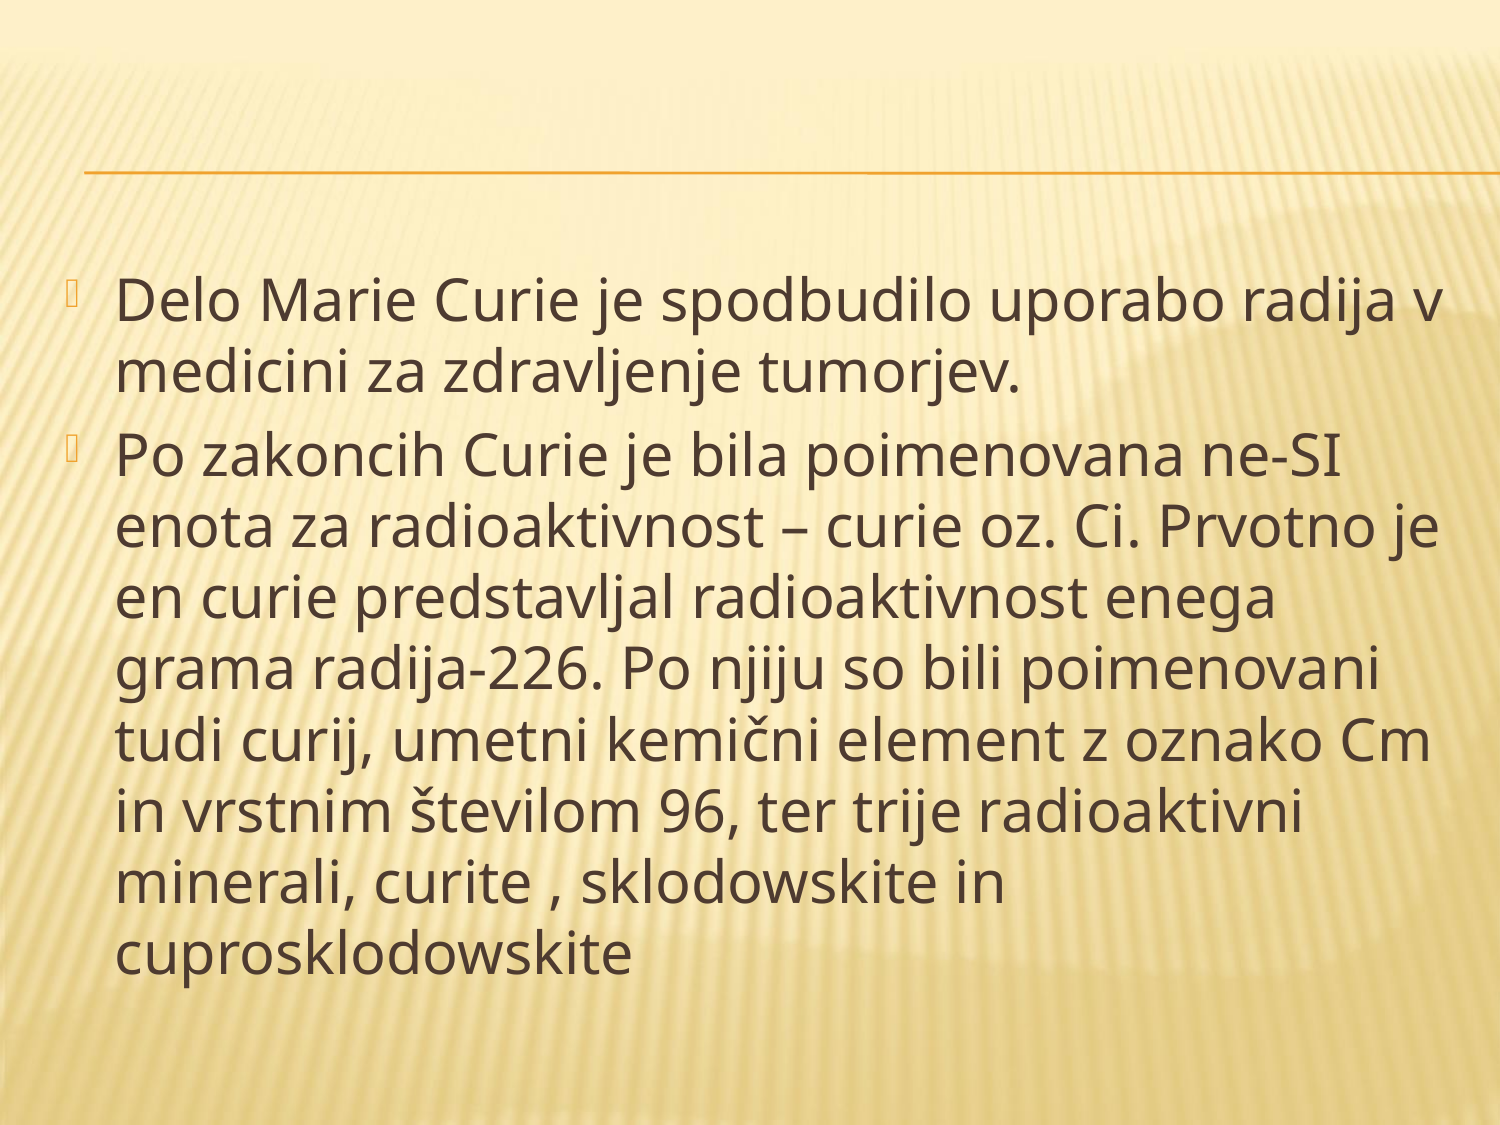

# Delo Marie Curie je spodbudilo uporabo radija v medicini za zdravljenje tumorjev.
Po zakoncih Curie je bila poimenovana ne-SI enota za radioaktivnost – curie oz. Ci. Prvotno je en curie predstavljal radioaktivnost enega grama radija-226. Po njiju so bili poimenovani tudi curij, umetni kemični element z oznako Cm in vrstnim številom 96, ter trije radioaktivni minerali, curite , sklodowskite in cuprosklodowskite